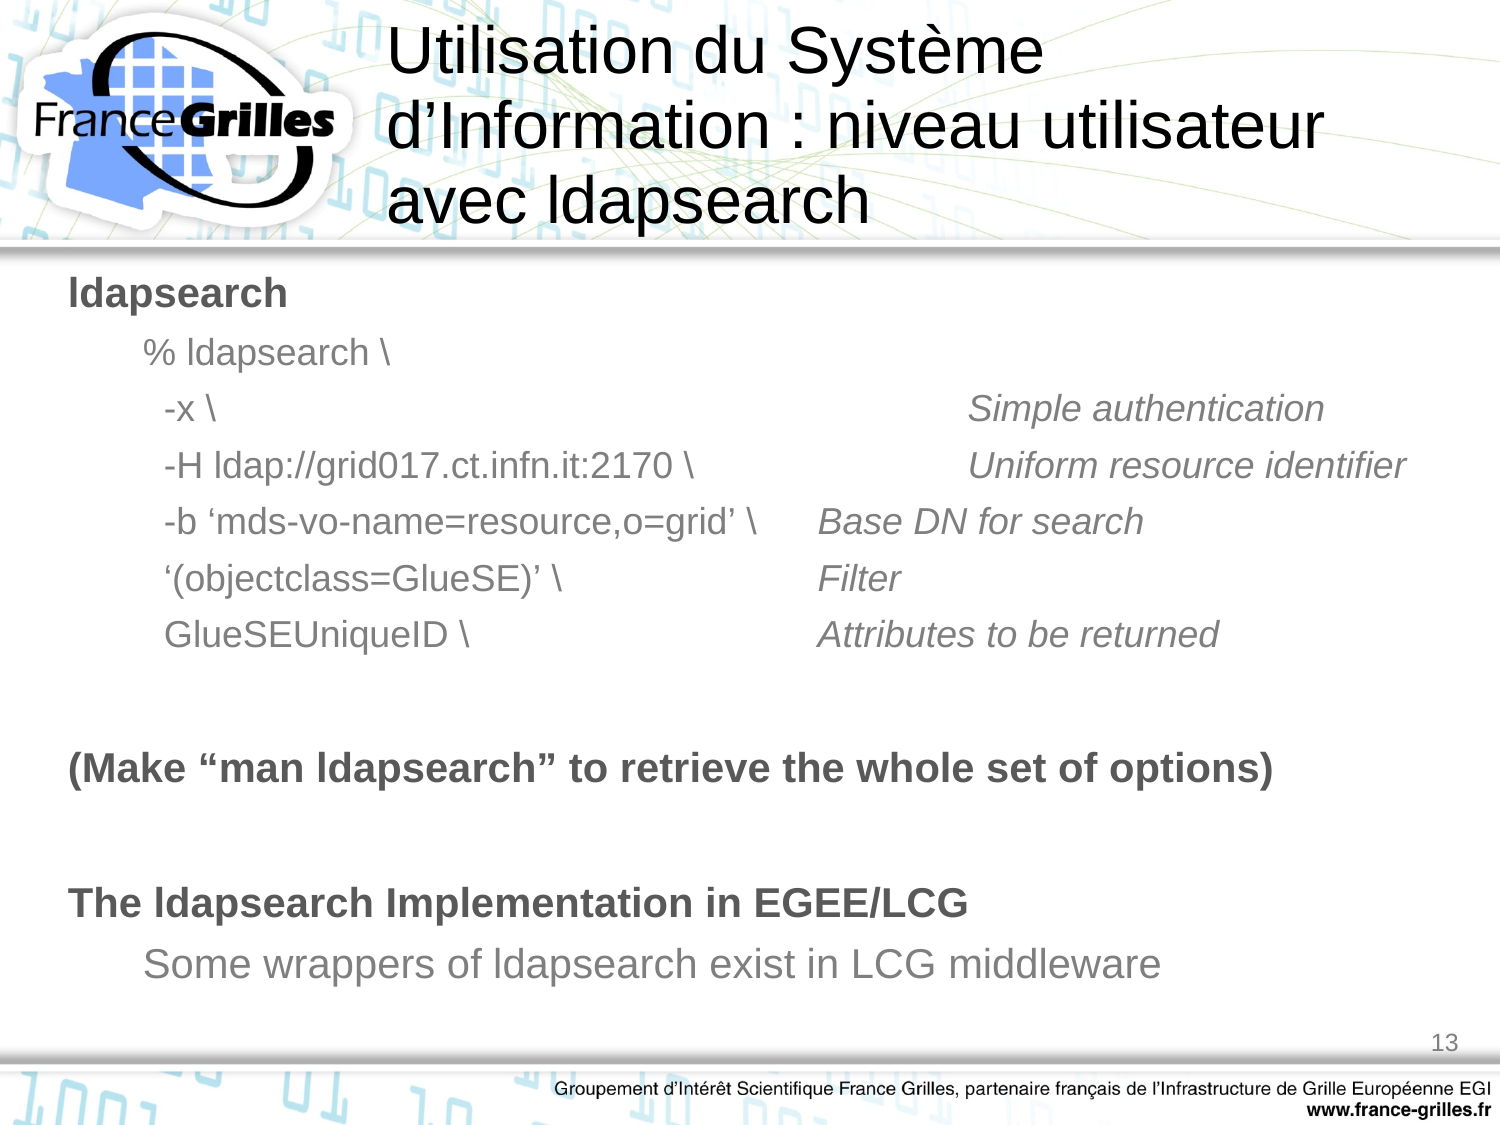

# Utilisation du Système d’Information : niveau utilisateur avec ldapsearch
ldapsearch
% ldapsearch \
 -x \ 			Simple authentication
 -H ldap://grid017.ct.infn.it:2170 \ 		Uniform resource identifier
 -b ‘mds-vo-name=resource,o=grid’ \ 	Base DN for search
 ‘(objectclass=GlueSE)’ \ 		Filter
 GlueSEUniqueID \ 		Attributes to be returned
(Make “man ldapsearch” to retrieve the whole set of options)
The ldapsearch Implementation in EGEE/LCG
Some wrappers of ldapsearch exist in LCG middleware
13